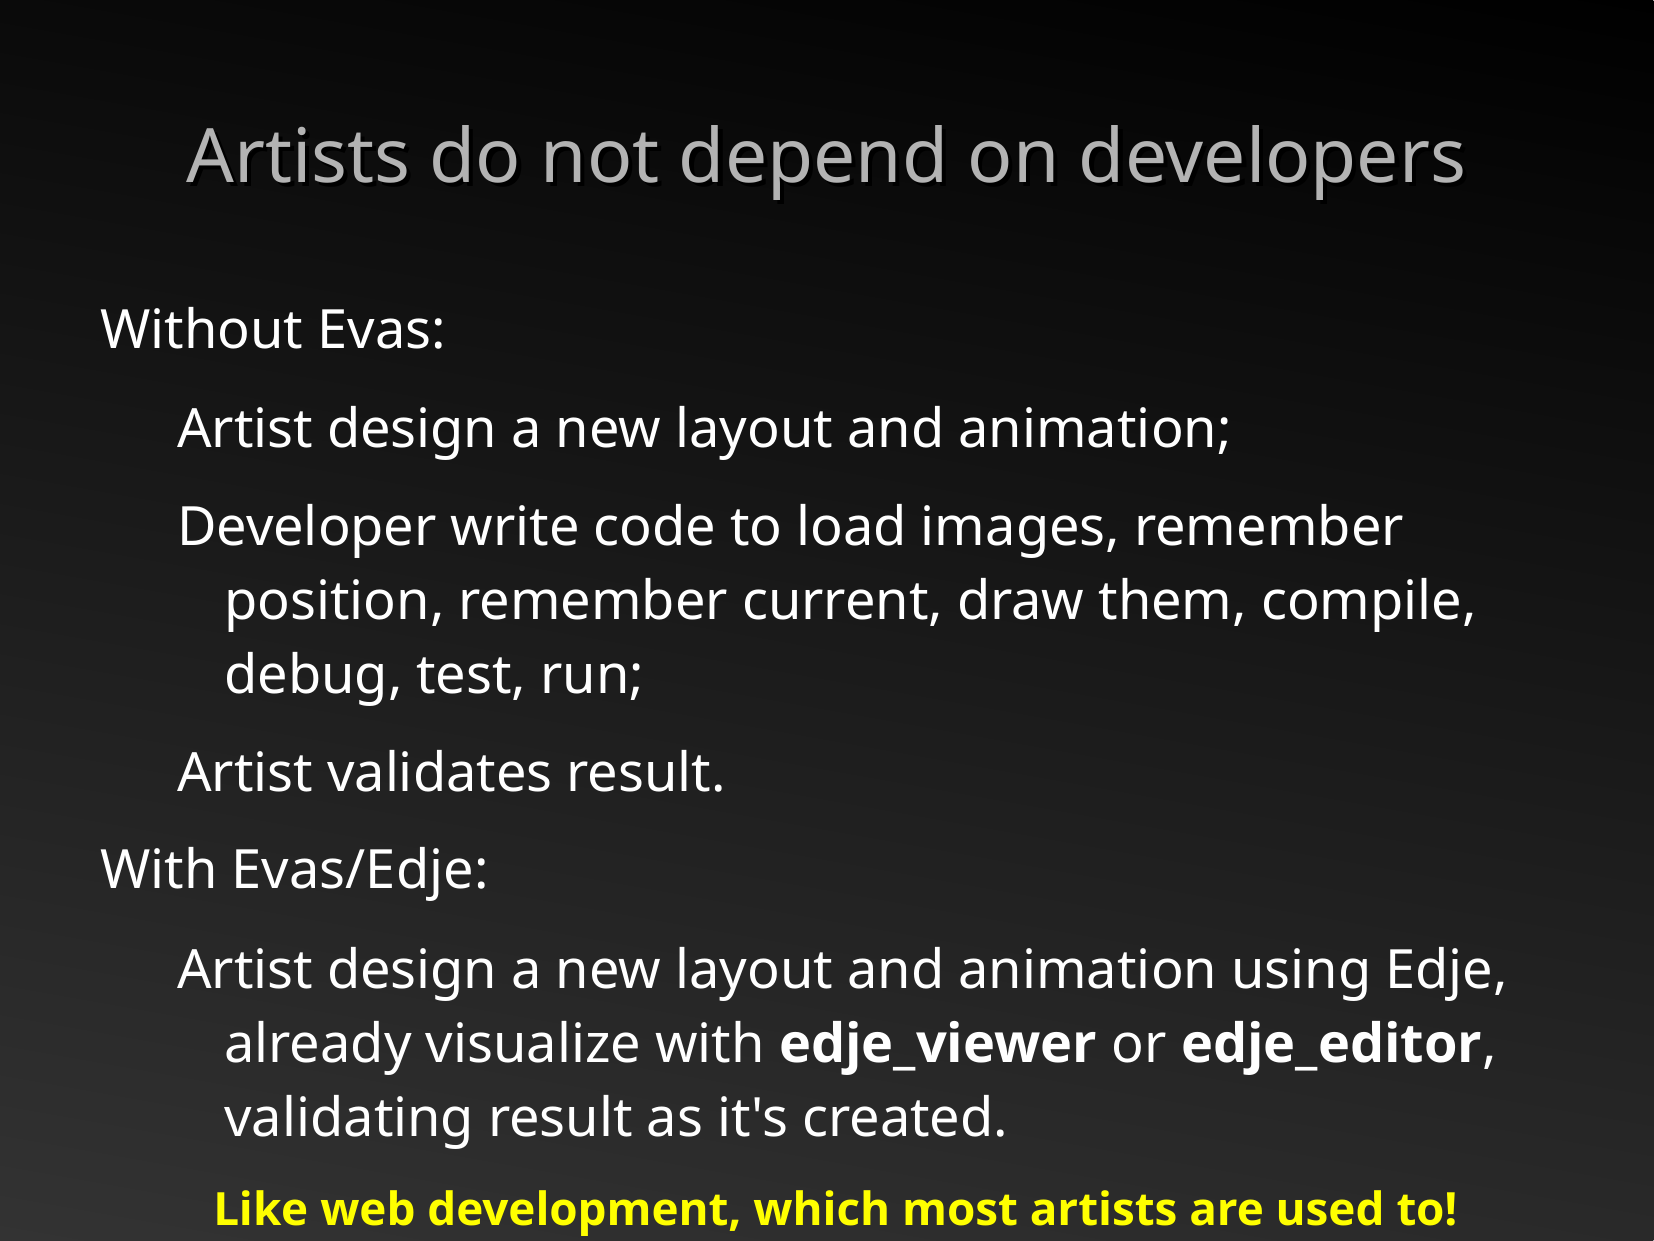

# Artists do not depend on developers
Without Evas:
Artist design a new layout and animation;
Developer write code to load images, remember position, remember current, draw them, compile, debug, test, run;
Artist validates result.
With Evas/Edje:
Artist design a new layout and animation using Edje, already visualize with edje_viewer or edje_editor, validating result as it's created.
Like web development, which most artists are used to!